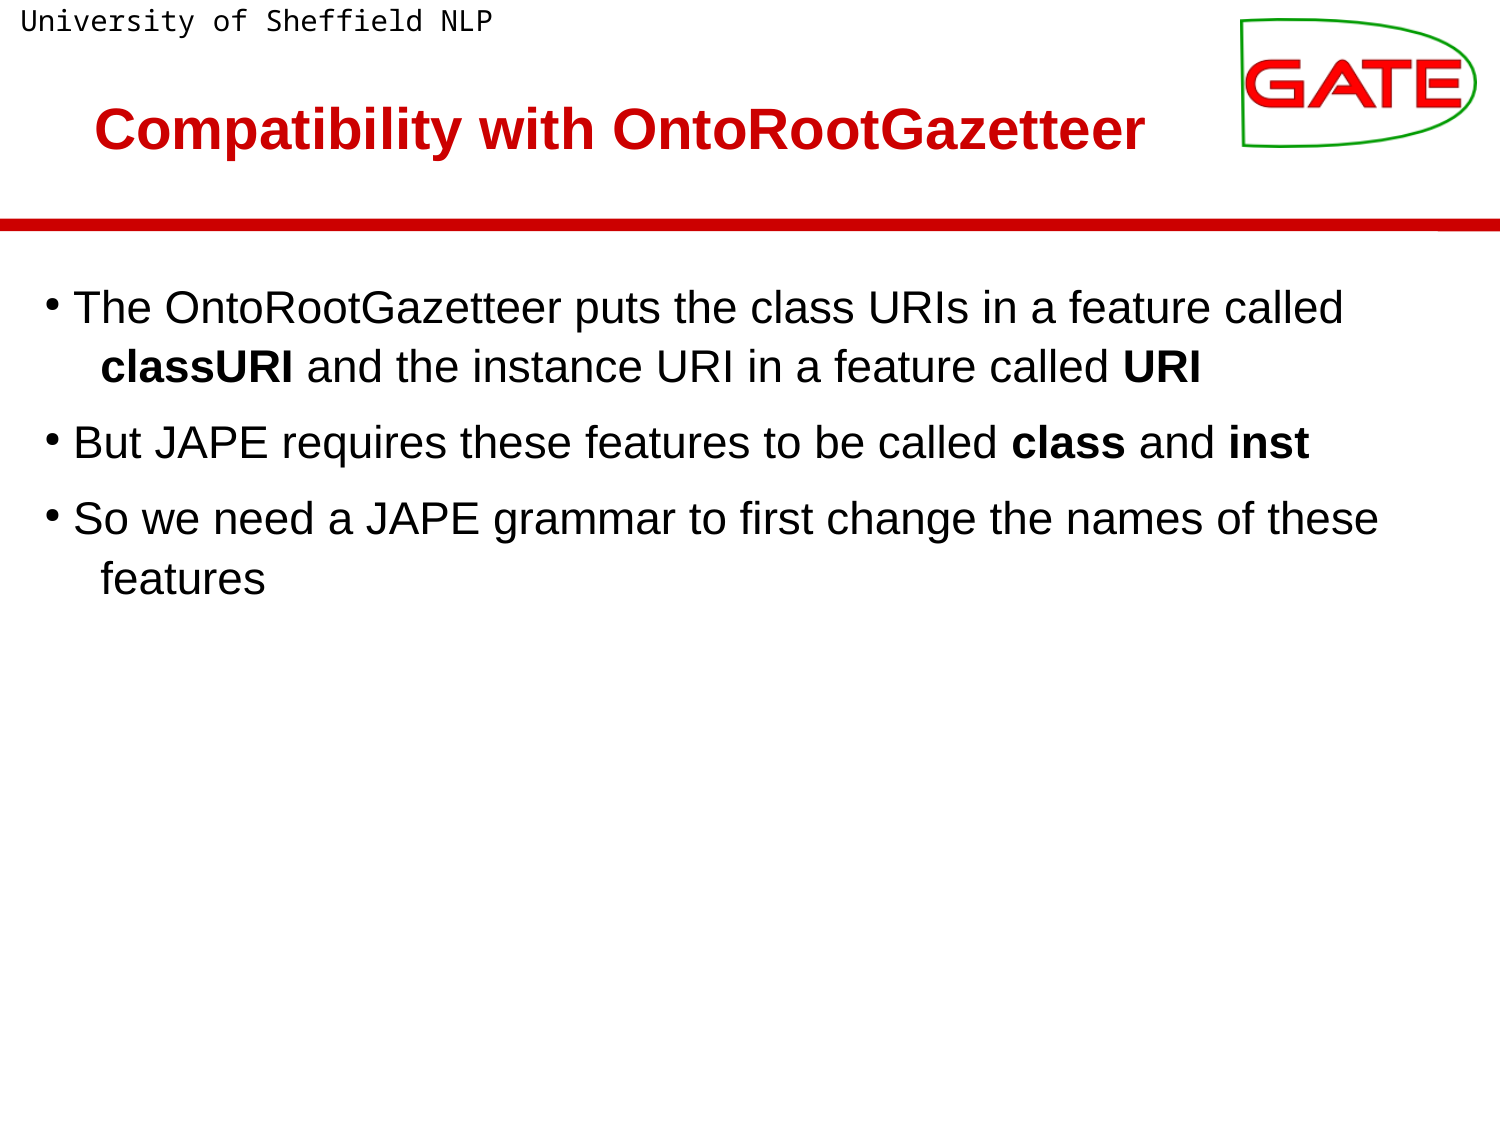

# Compatibility with OntoRootGazetteer
 The OntoRootGazetteer puts the class URIs in a feature called classURI and the instance URI in a feature called URI
 But JAPE requires these features to be called class and inst
 So we need a JAPE grammar to first change the names of these features